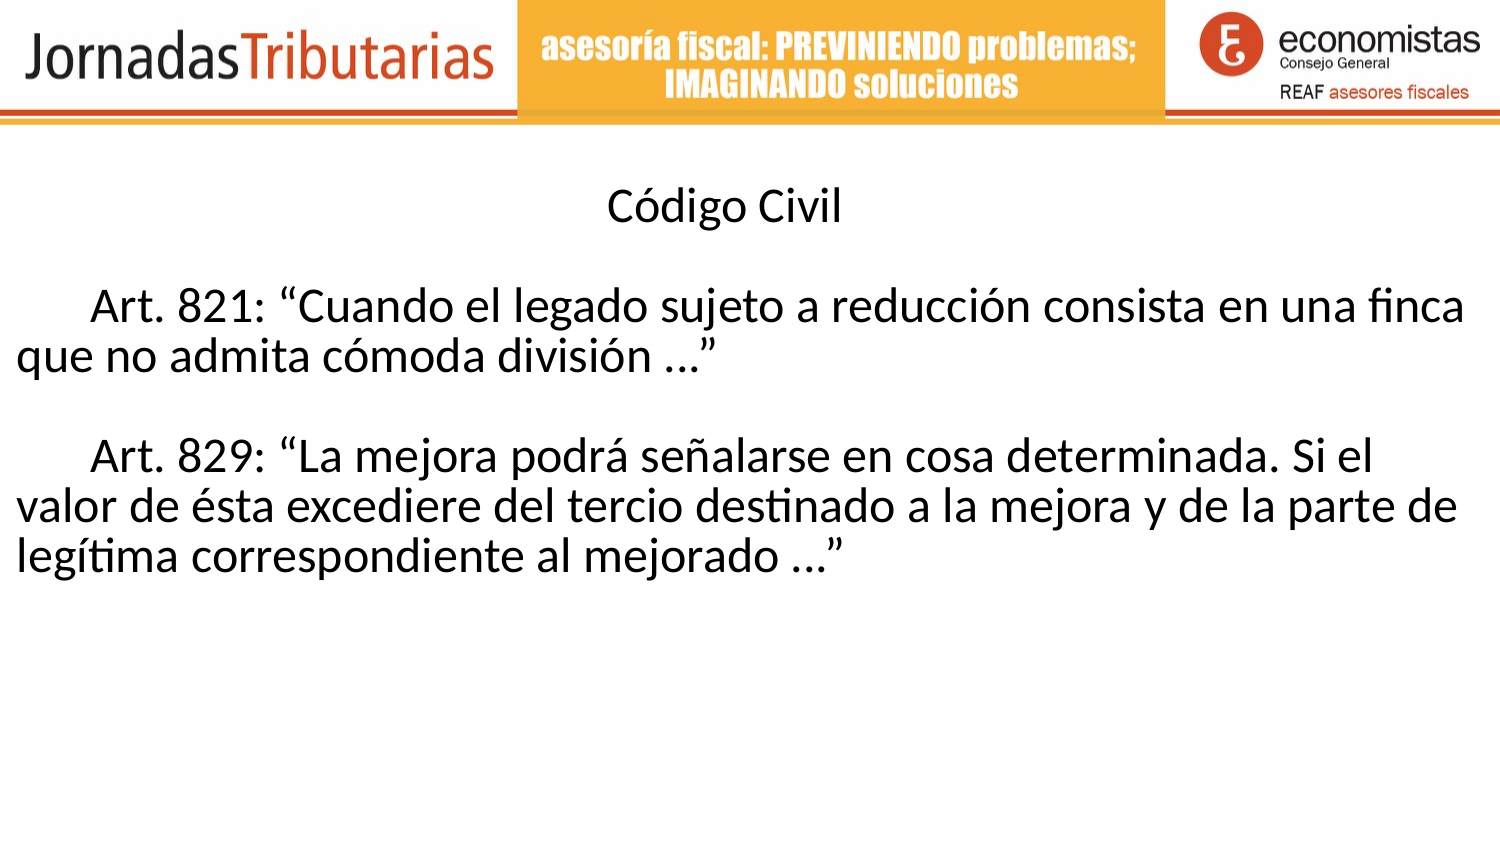

Código Civil
	Art. 821: “Cuando el legado sujeto a reducción consista en una finca que no admita cómoda división ...”
	Art. 829: “La mejora podrá señalarse en cosa determinada. Si el valor de ésta excediere del tercio destinado a la mejora y de la parte de legítima correspondiente al mejorado ...”